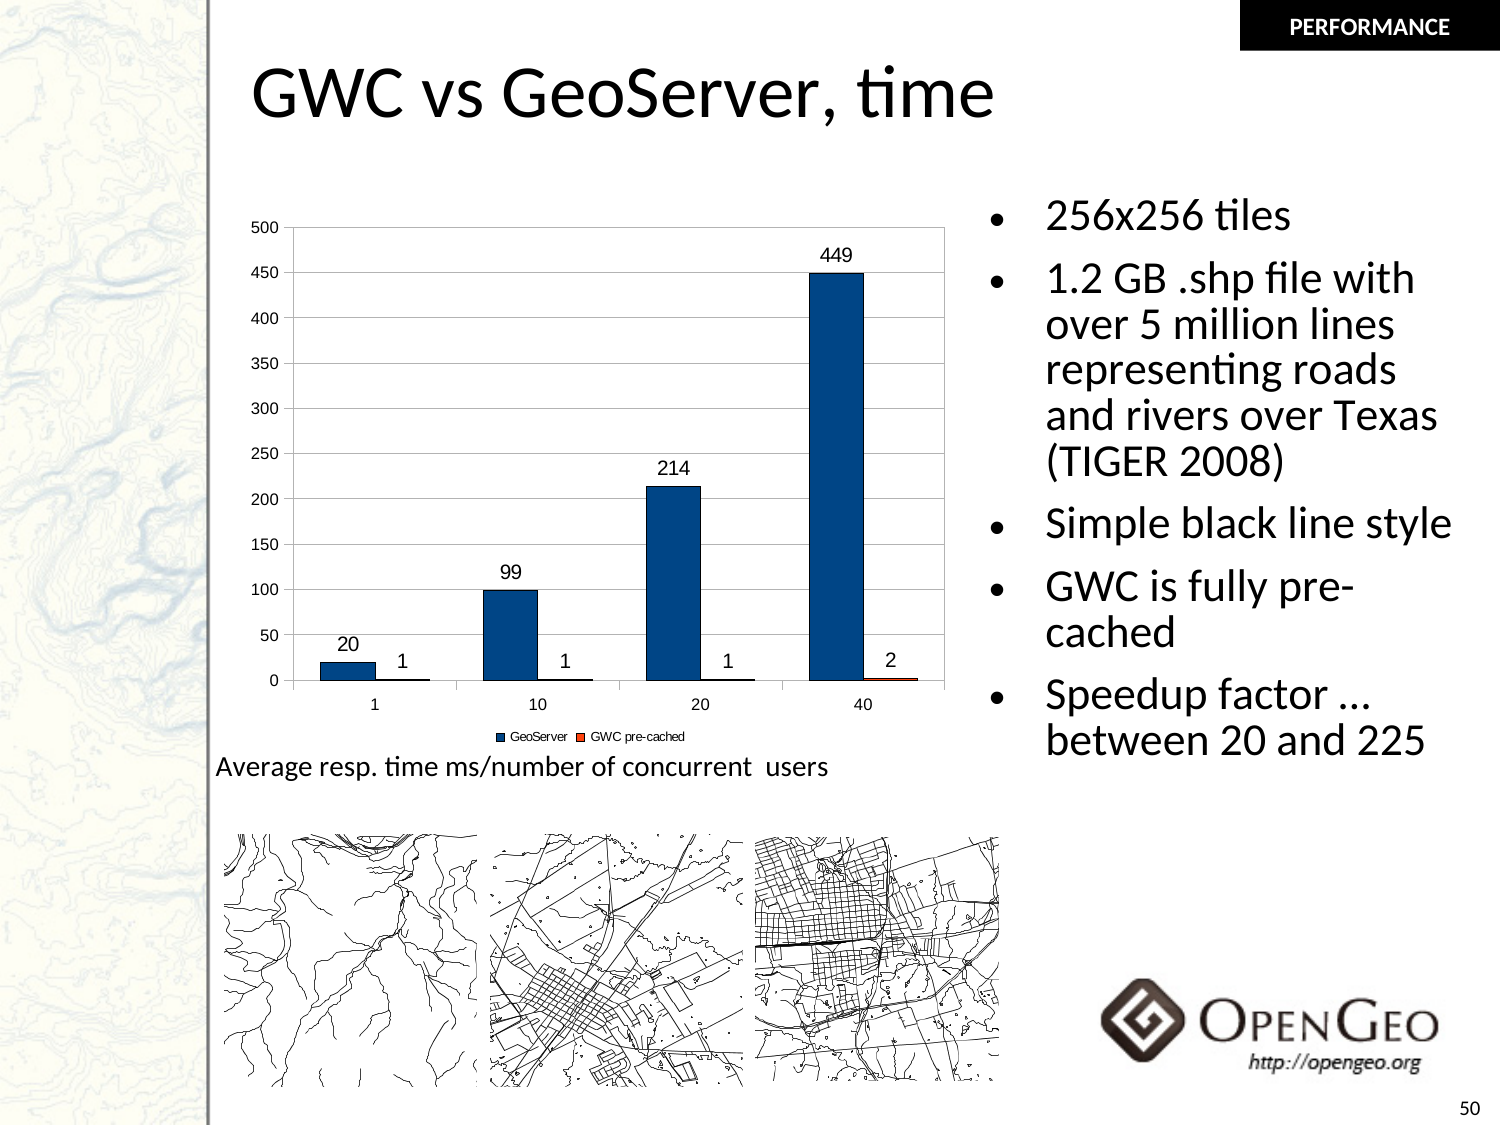

PERFORMANCE
# GWC vs GeoServer, time
256x256 tiles
1.2 GB .shp file with over 5 million lines representing roads and rivers over Texas (TIGER 2008)
Simple black line style
GWC is fully pre-cached
Speedup factor … between 20 and 225
### Chart
| Category | GeoServer | GWC pre-cached |
|---|---|---|
| 1 | 20.0 | 1.0 |
| 10 | 99.0 | 1.0 |
| 20 | 214.0 | 1.0 |
| 40 | 449.0 | 2.0 |Average resp. time ms/number of concurrent users